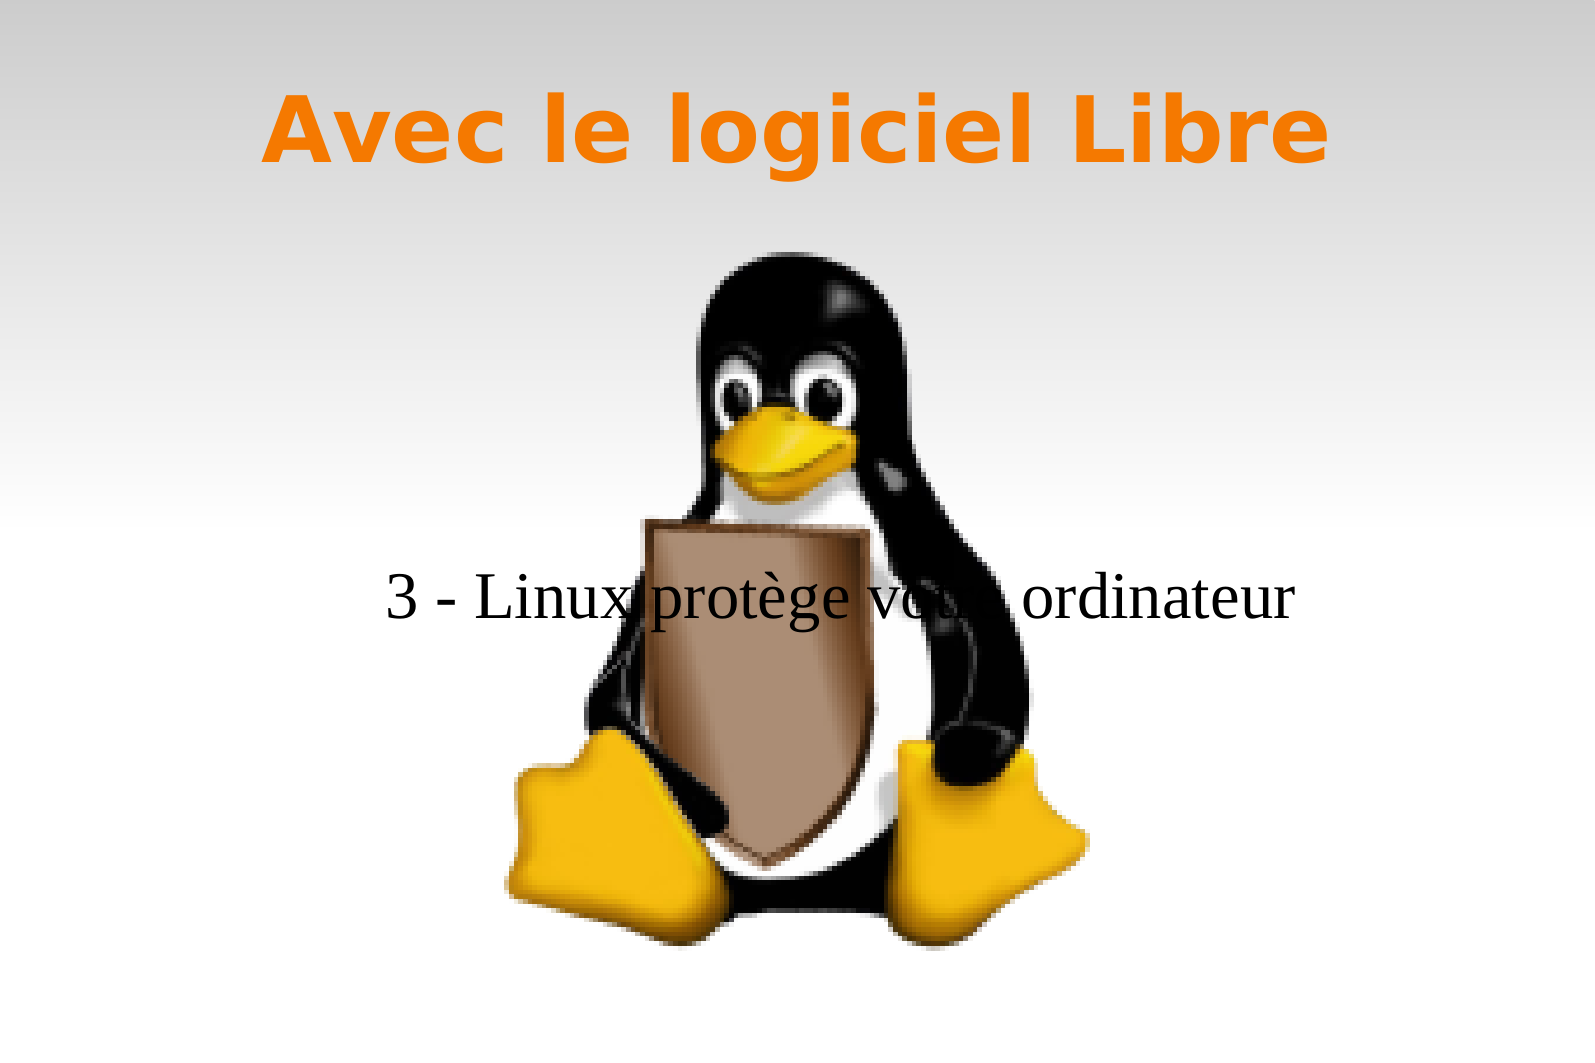

# Avec le logiciel Libre
3 - Linux protège votre ordinateur